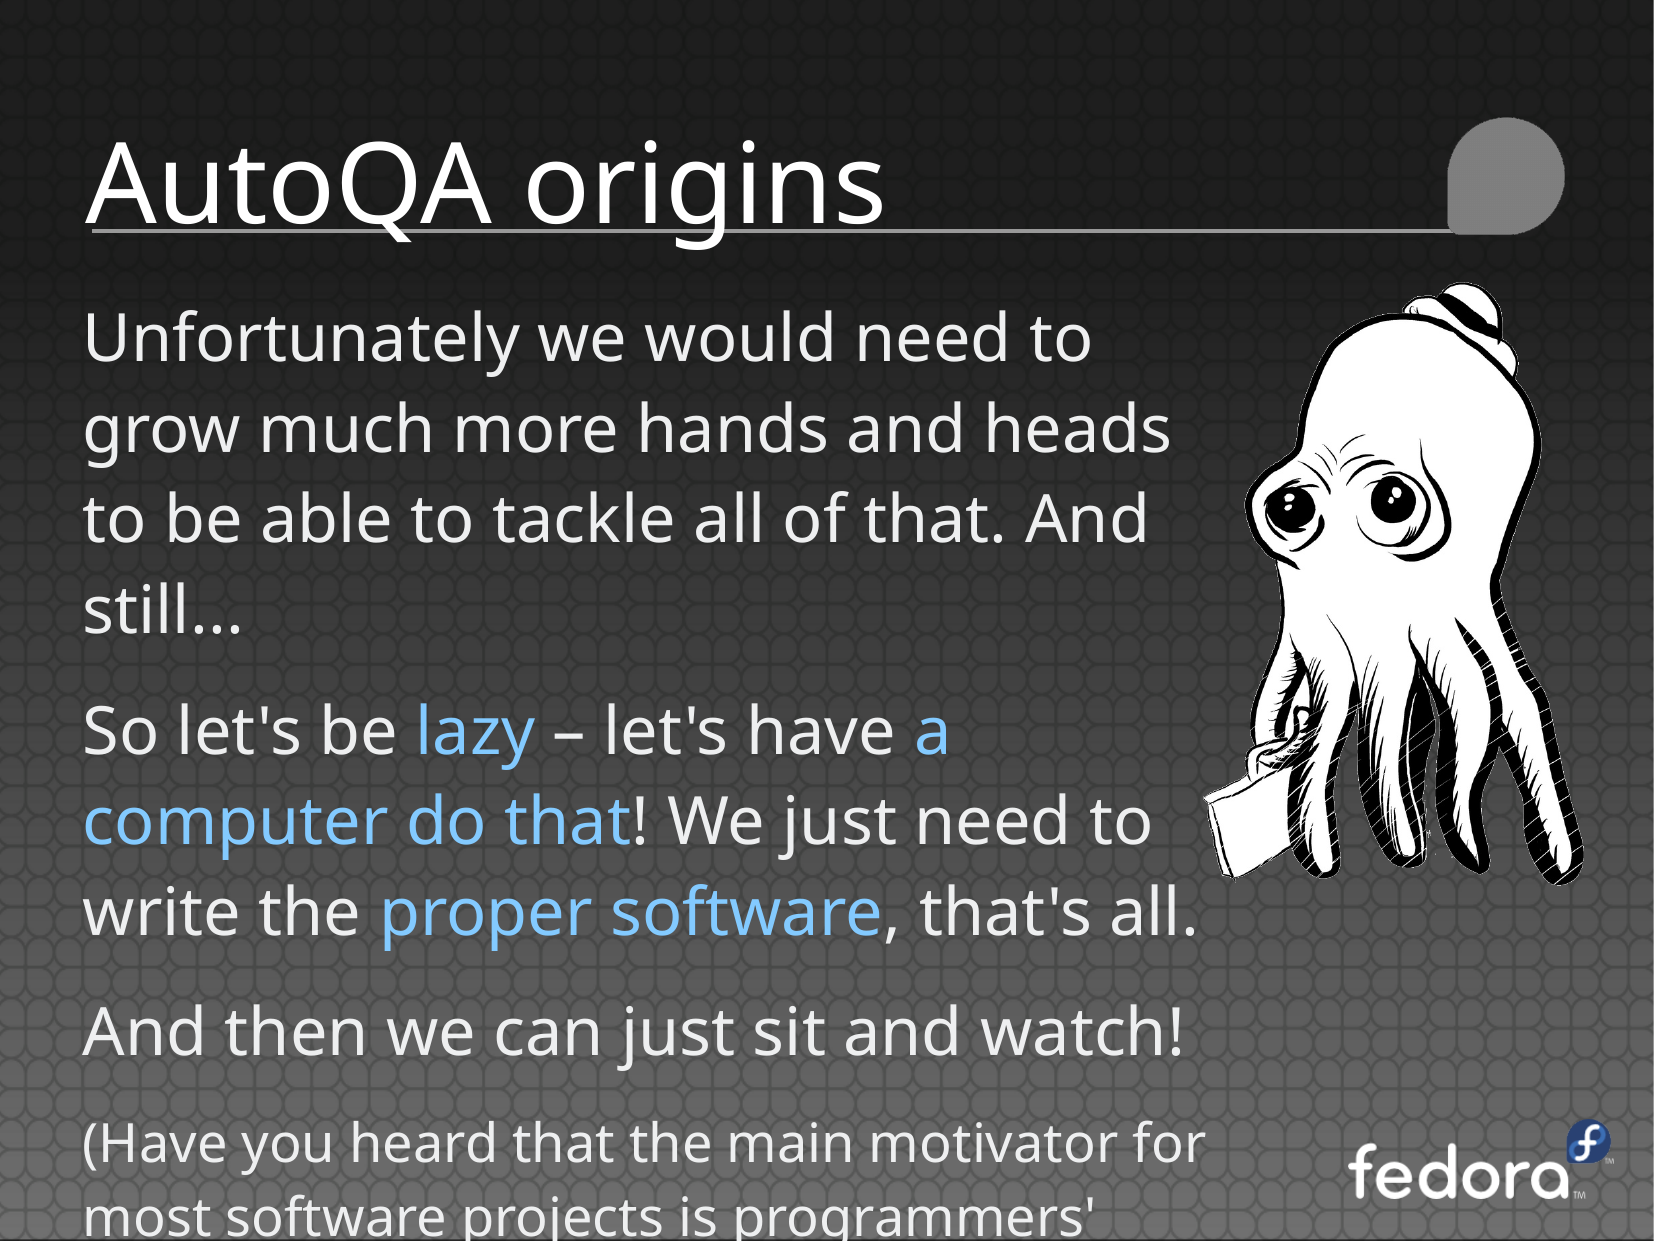

AutoQA origins
# Unfortunately we would need to grow much more hands and heads to be able to tackle all of that. And still...
So let's be lazy – let's have a computer do that! We just need to write the proper software, that's all.
And then we can just sit and watch!
(Have you heard that the main motivator for most software projects is programmers' laziness? Now you know.)